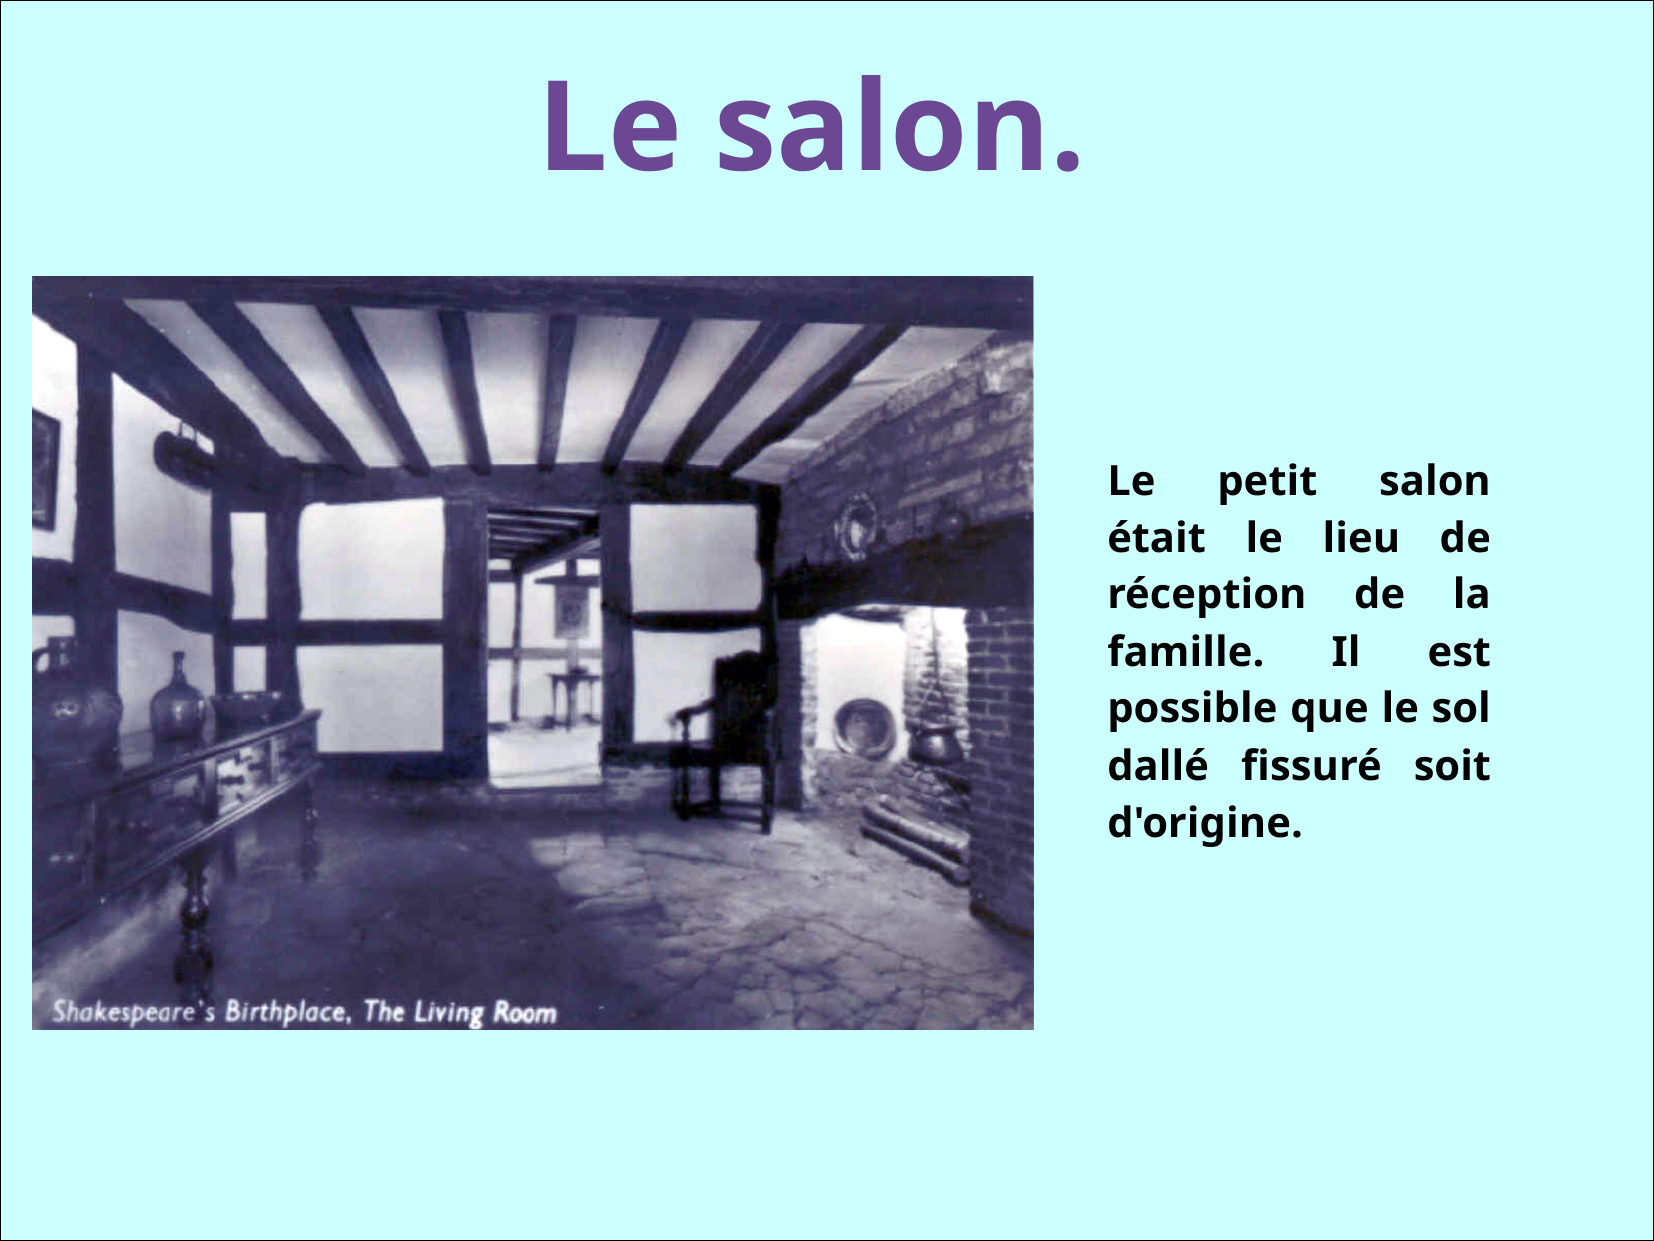

Le salon.
Le petit salon était le lieu de réception de la famille. Il est possible que le sol dallé fissuré soit d'origine.